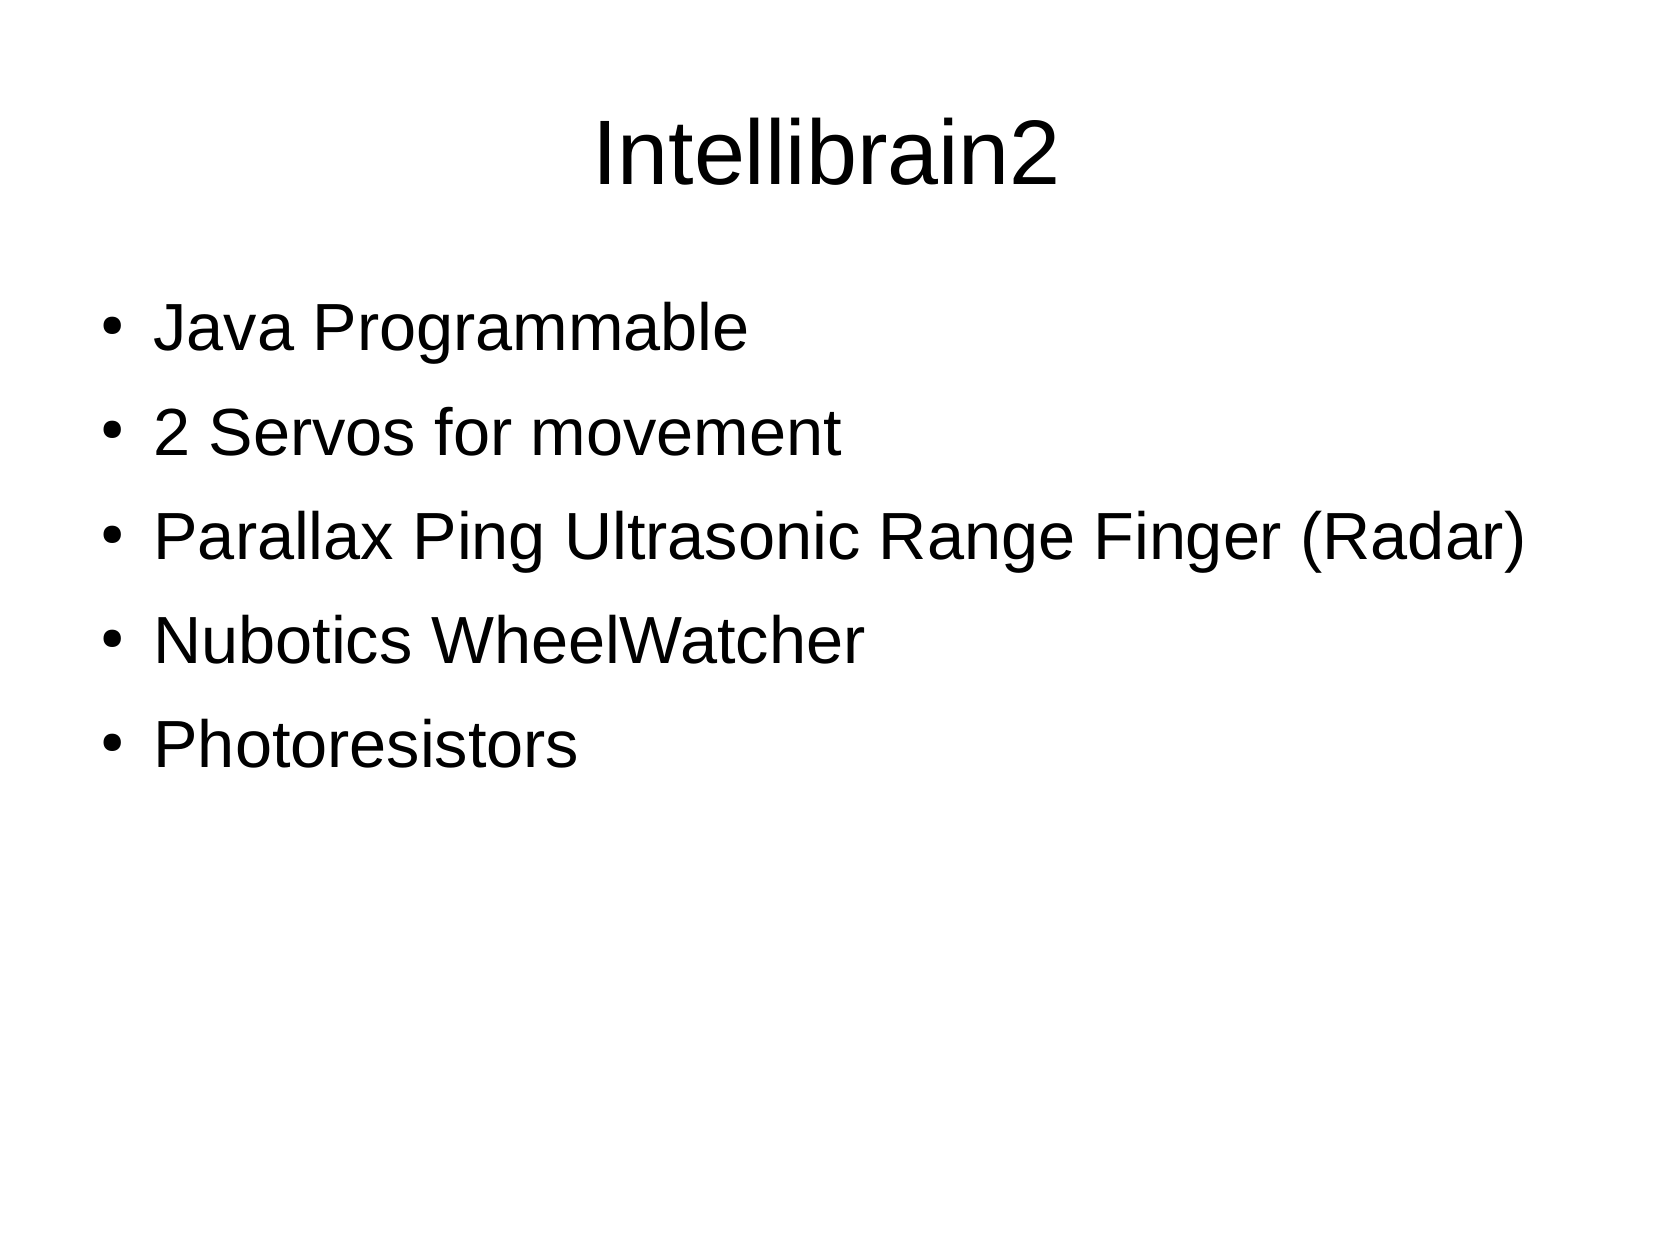

# Intellibrain2
Java Programmable
2 Servos for movement
Parallax Ping Ultrasonic Range Finger (Radar)
Nubotics WheelWatcher
Photoresistors